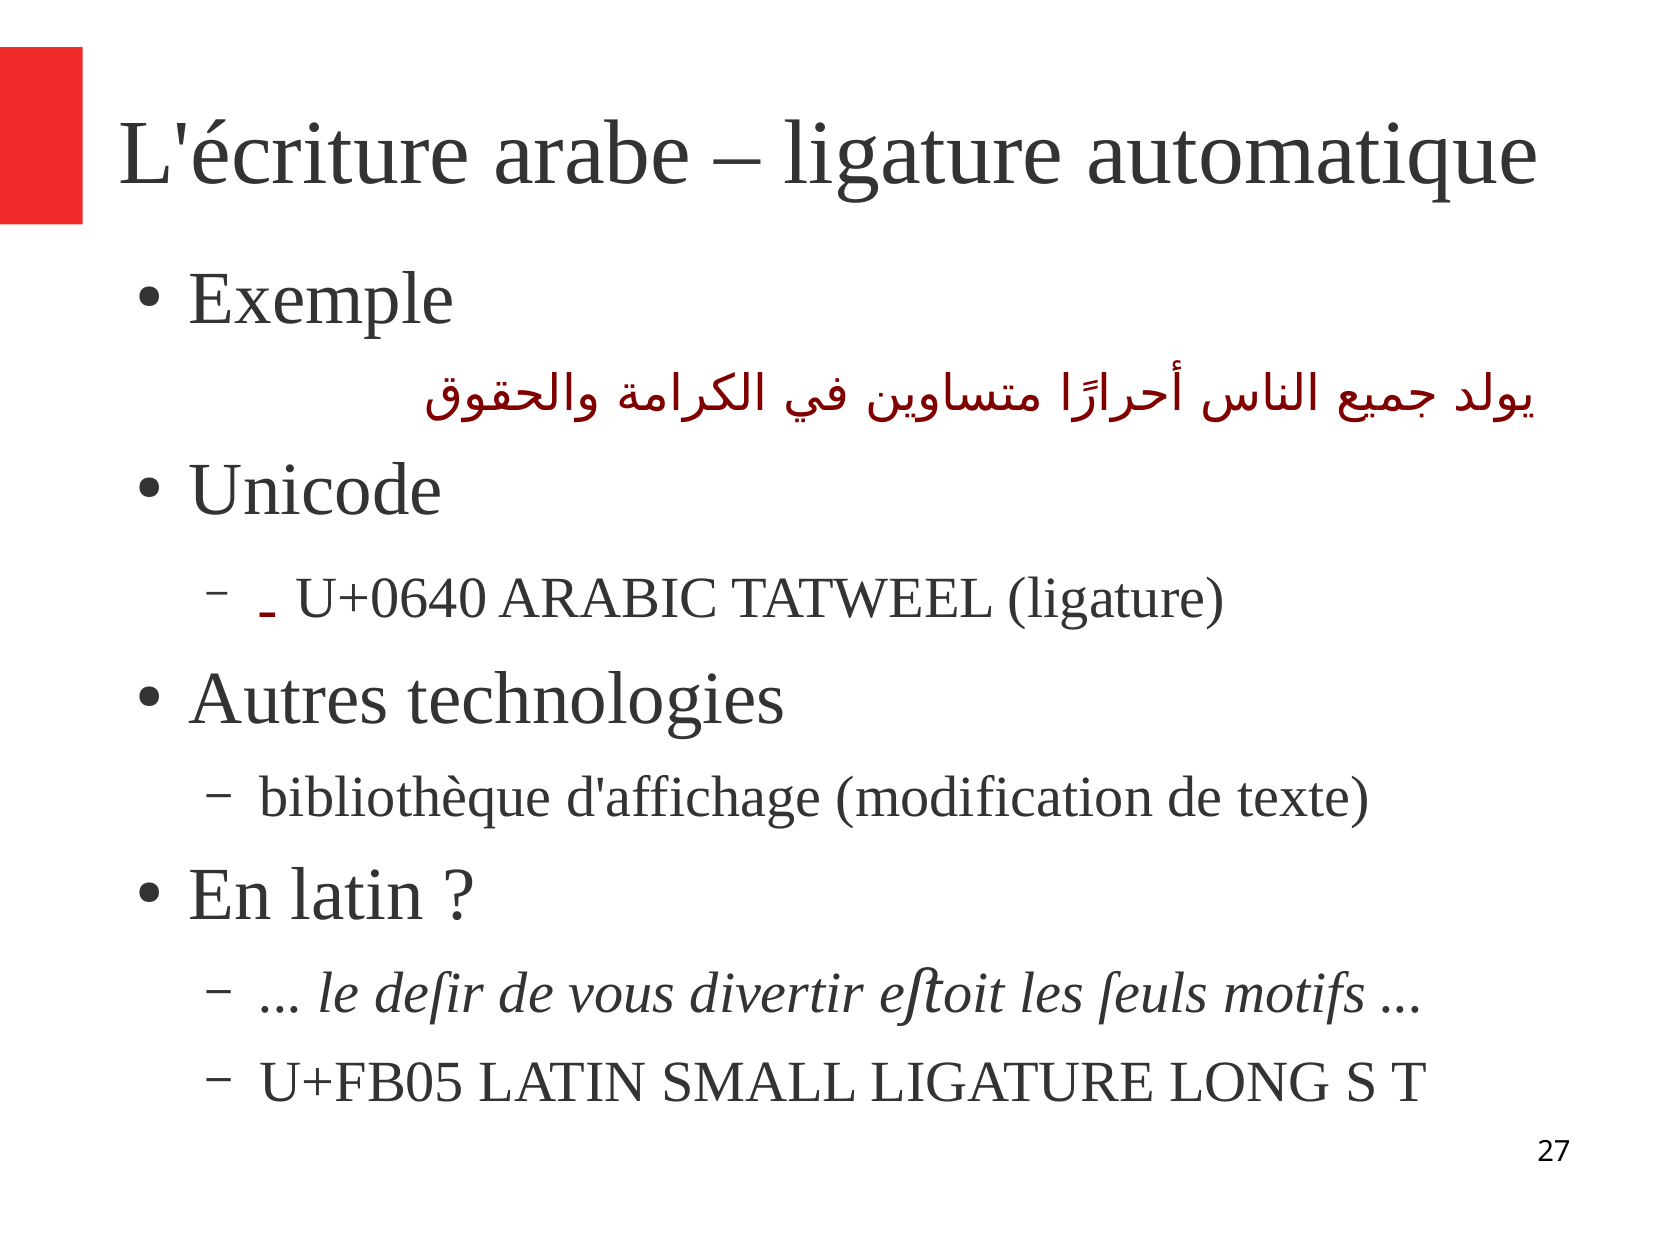

# L'écriture arabe – ligature automatique
Exemple
يولد جميع الناس أحرارًا متساوين في الكرامة والحقوق
Unicode
ـ U+0640 ARABIC TATWEEL (ligature)
Autres technologies
bibliothèque d'affichage (modification de texte)
En latin ?
... le deſir de vous divertir eﬅoit les ſeuls motifs ...
U+FB05 LATIN SMALL LIGATURE LONG S T
27